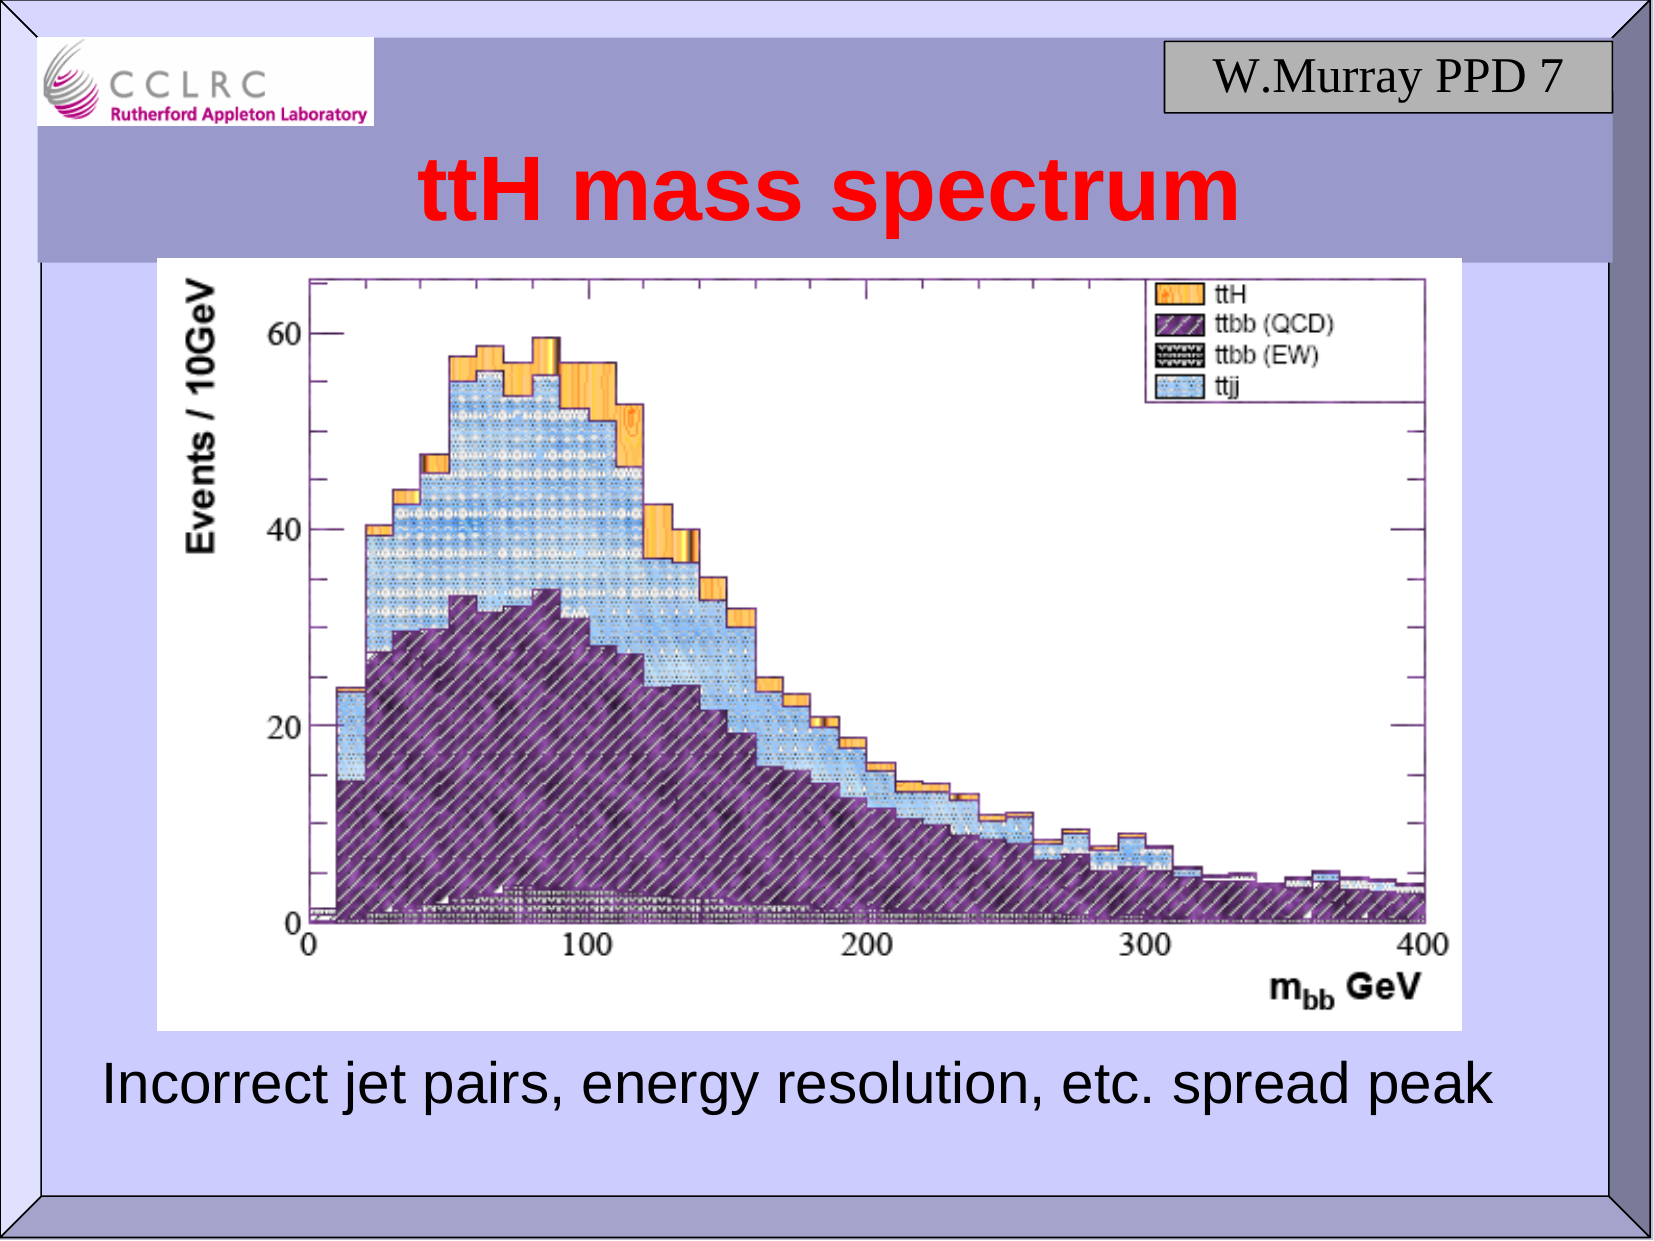

# ttH mass spectrum
Incorrect jet pairs, energy resolution, etc. spread peak